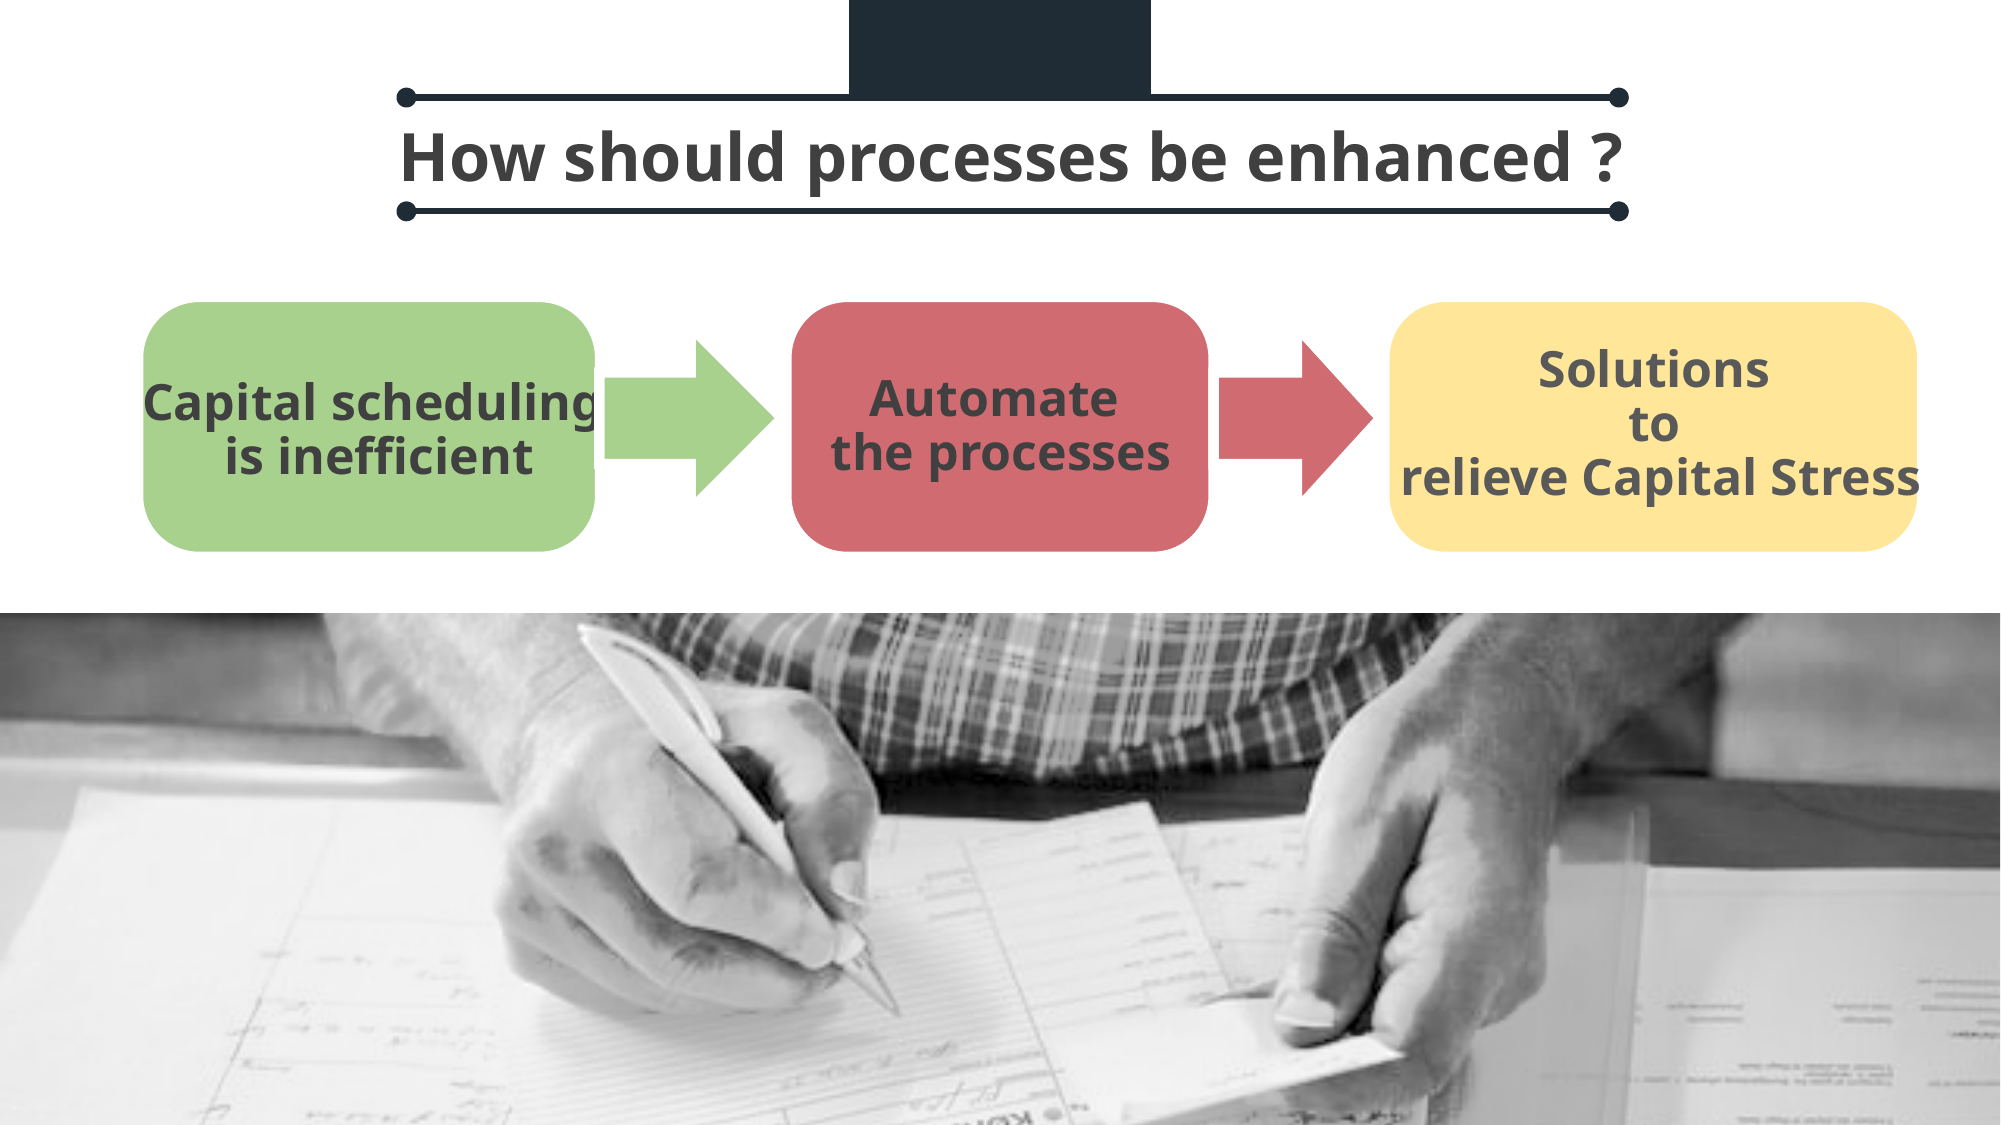

How should processes be enhanced ?
Capital scheduling
is inefficient
Automate
 the processes
Solutions
to
relieve Capital Stress